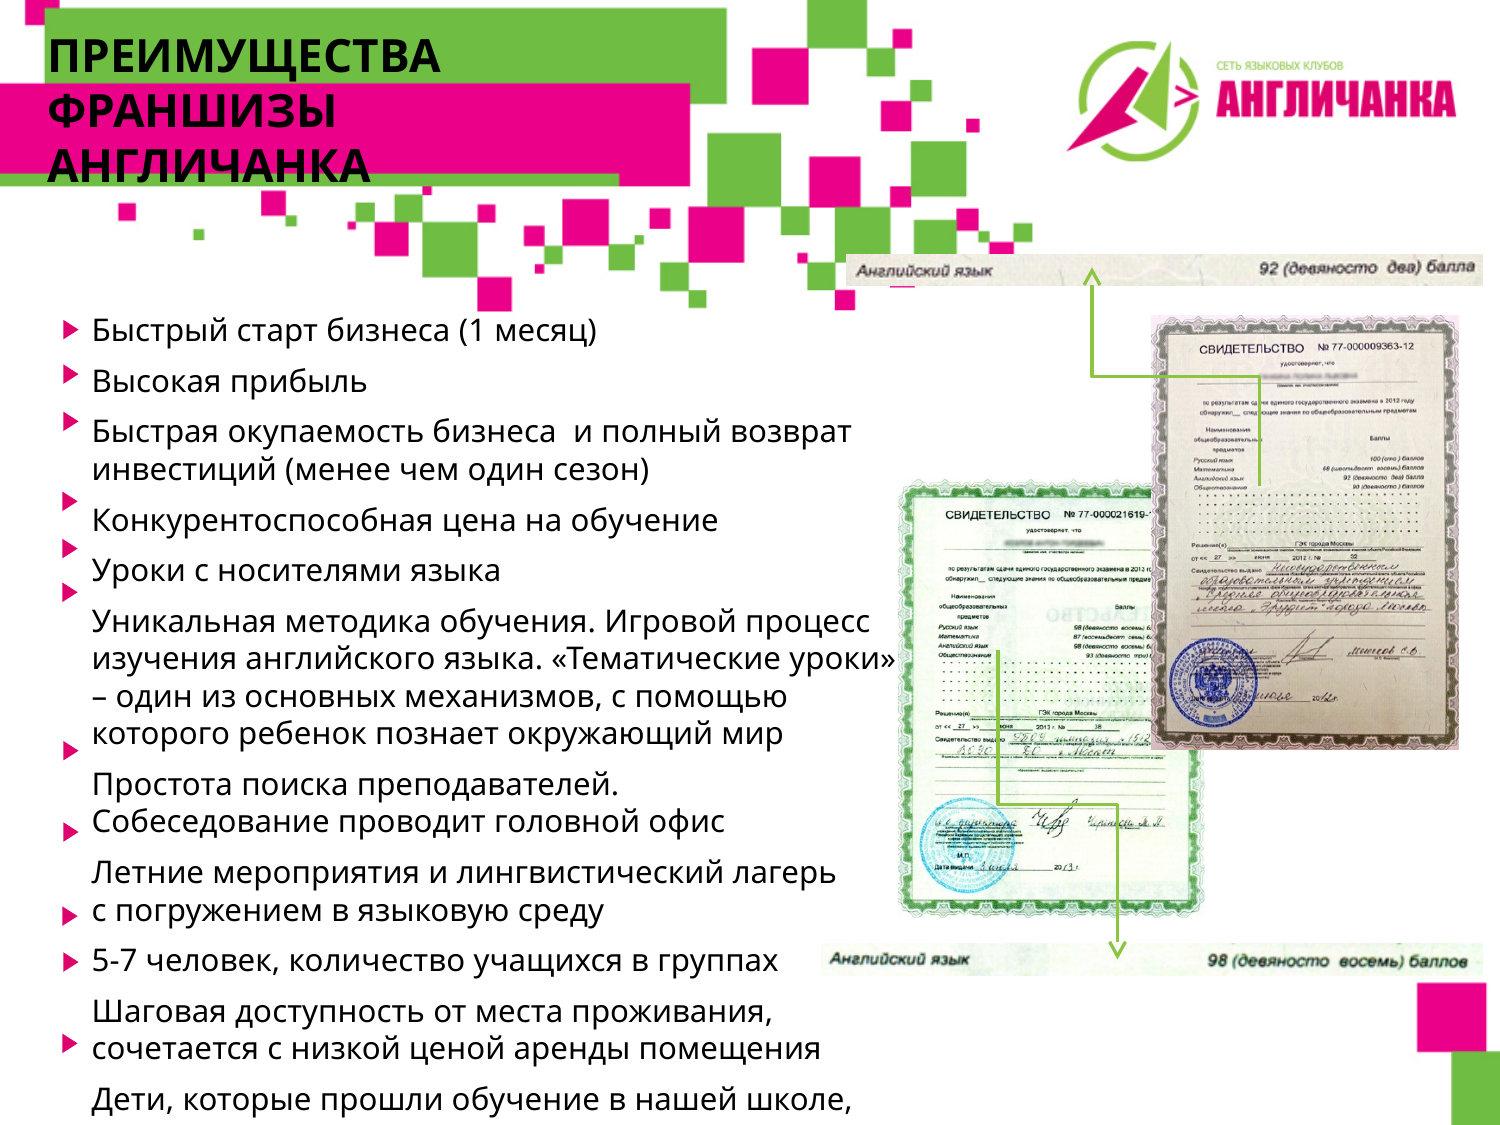

ПРЕИМУЩЕСТВА
ФРАНШИЗЫ
АНГЛИЧАНКА
Быстрый старт бизнеса (1 месяц)
Высокая прибыль
Быстрая окупаемость бизнеса  и полный возврат
инвестиций (менее чем один сезон)
Конкурентоспособная цена на обучение
Уроки с носителями языка
Уникальная методика обучения. Игровой процесс
изучения английского языка. «Тематические уроки»
– один из основных механизмов, с помощью
которого ребенок познает окружающий мир
Простота поиска преподавателей.
Собеседование проводит головной офис
Летние мероприятия и лингвистический лагерь
с погружением в языковую среду
5-7 человек, количество учащихся в группах
Шаговая доступность от места проживания,
сочетается с низкой ценой аренды помещения
Дети, которые прошли обучение в нашей школе,
успешно сдали экзамены